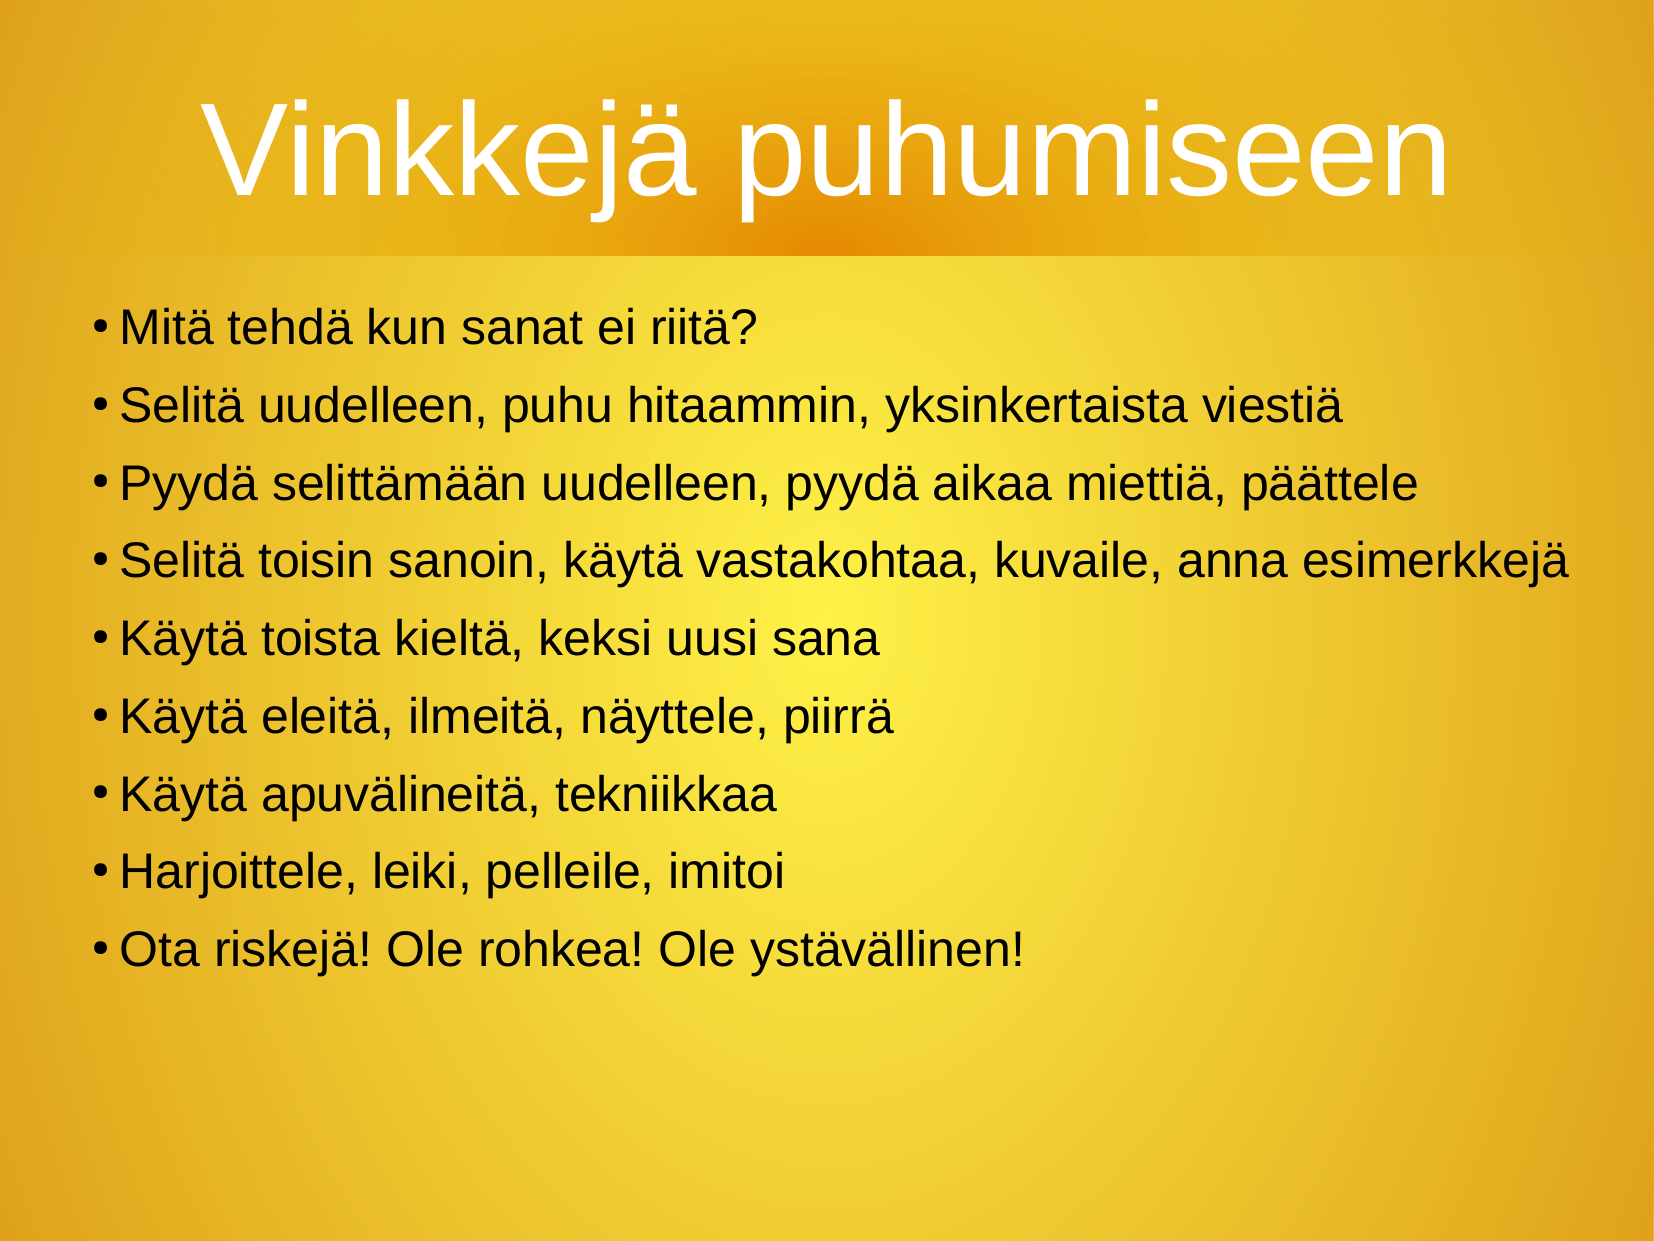

# Vinkkejä puhumiseen
Mitä tehdä kun sanat ei riitä?
Selitä uudelleen, puhu hitaammin, yksinkertaista viestiä
Pyydä selittämään uudelleen, pyydä aikaa miettiä, päättele
Selitä toisin sanoin, käytä vastakohtaa, kuvaile, anna esimerkkejä
Käytä toista kieltä, keksi uusi sana
Käytä eleitä, ilmeitä, näyttele, piirrä
Käytä apuvälineitä, tekniikkaa
Harjoittele, leiki, pelleile, imitoi
Ota riskejä! Ole rohkea! Ole ystävällinen!